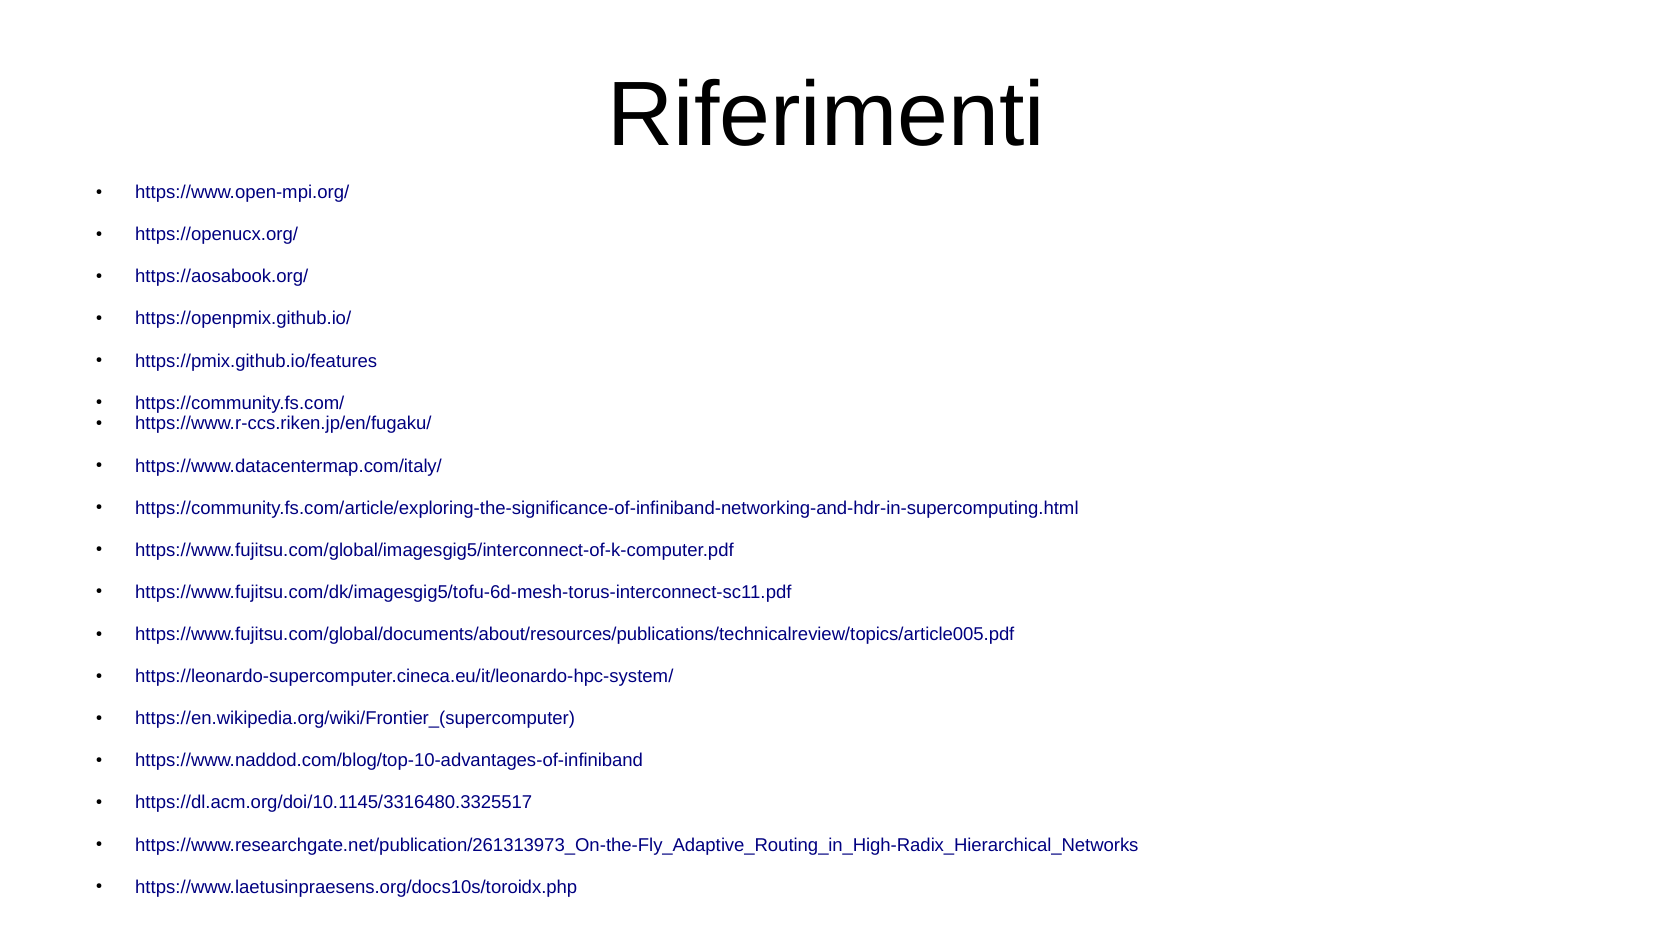

# Riferimenti
https://www.open-mpi.org/
https://openucx.org/
https://aosabook.org/
https://openpmix.github.io/
https://pmix.github.io/features
https://community.fs.com/
https://www.r-ccs.riken.jp/en/fugaku/
https://www.datacentermap.com/italy/
https://community.fs.com/article/exploring-the-significance-of-infiniband-networking-and-hdr-in-supercomputing.html
https://www.fujitsu.com/global/imagesgig5/interconnect-of-k-computer.pdf
https://www.fujitsu.com/dk/imagesgig5/tofu-6d-mesh-torus-interconnect-sc11.pdf
https://www.fujitsu.com/global/documents/about/resources/publications/technicalreview/topics/article005.pdf
https://leonardo-supercomputer.cineca.eu/it/leonardo-hpc-system/
https://en.wikipedia.org/wiki/Frontier_(supercomputer)
https://www.naddod.com/blog/top-10-advantages-of-infiniband
https://dl.acm.org/doi/10.1145/3316480.3325517
https://www.researchgate.net/publication/261313973_On-the-Fly_Adaptive_Routing_in_High-Radix_Hierarchical_Networks
https://www.laetusinpraesens.org/docs10s/toroidx.php